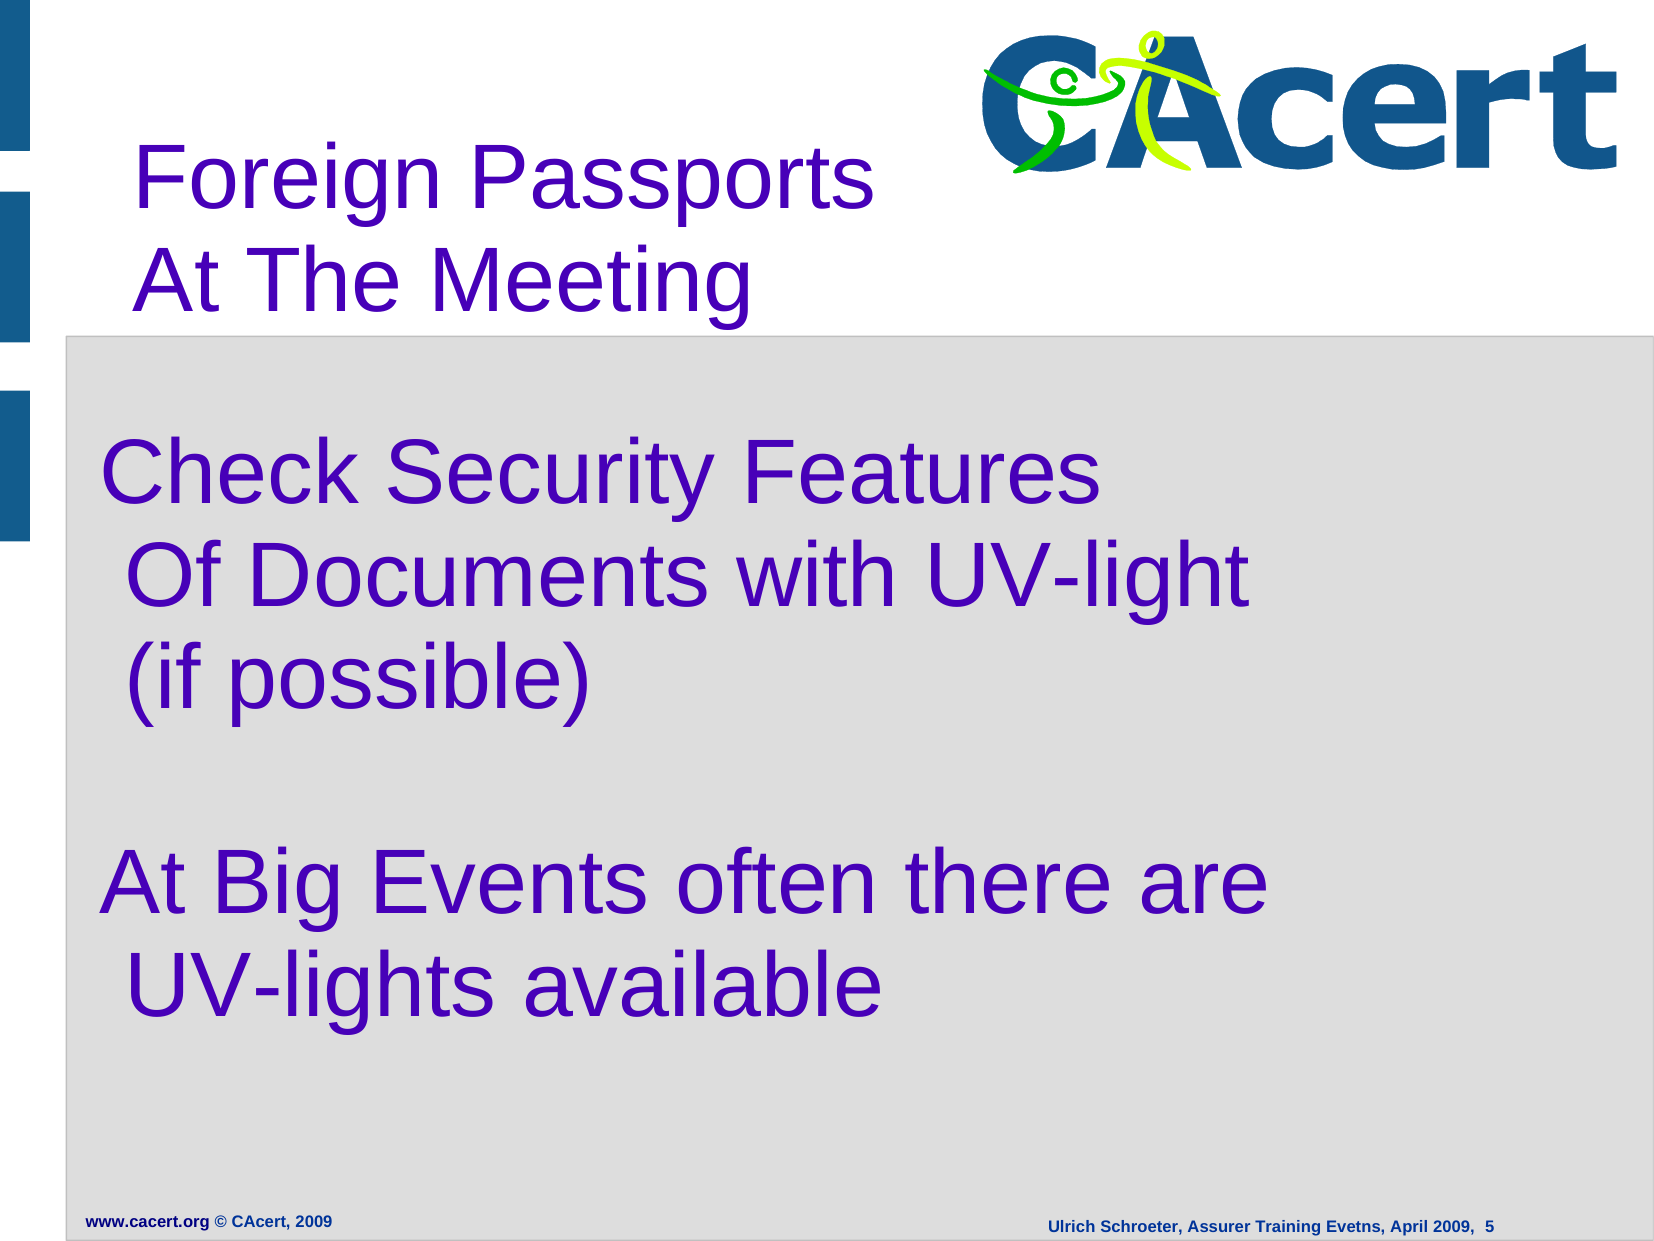

Foreign Passports
At The Meeting
 Check Security Features
 Of Documents with UV-light
 (if possible)
 At Big Events often there are
 UV-lights available